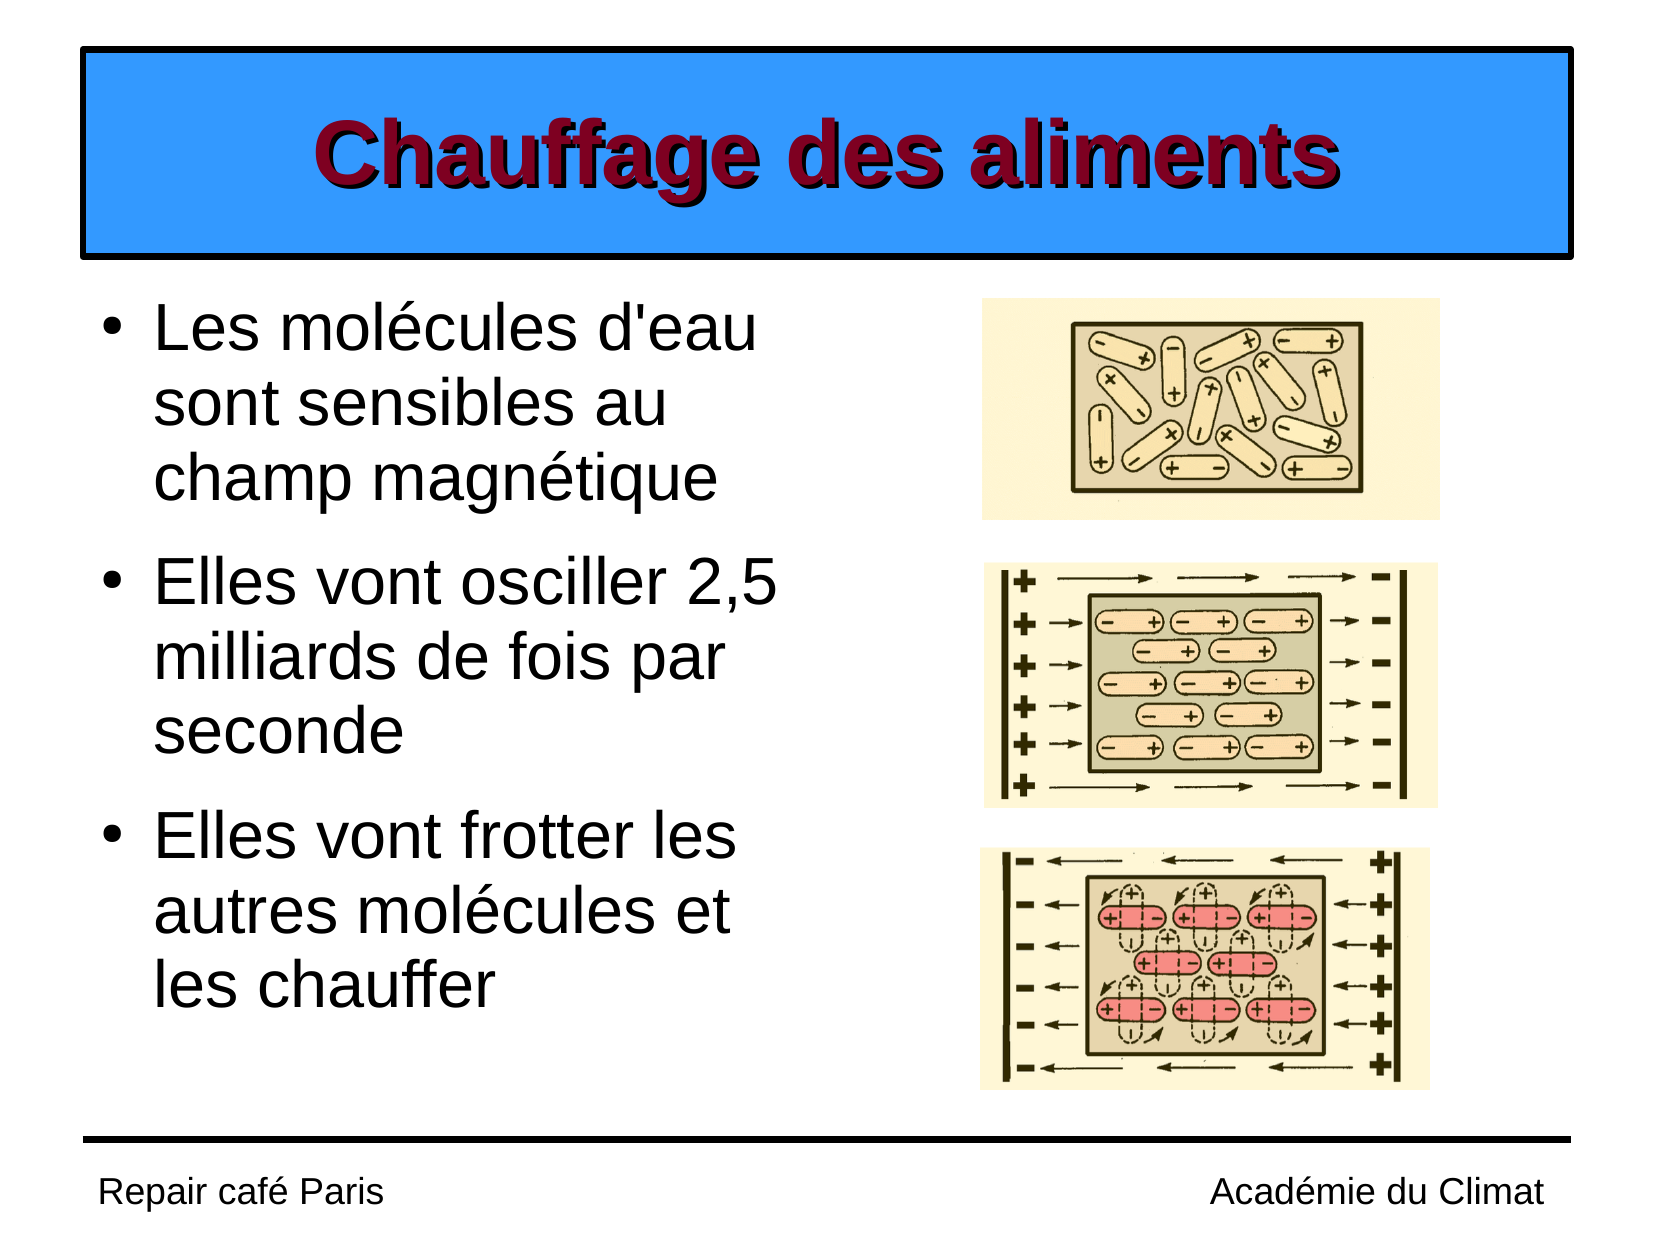

# Chauffage des aliments
Les molécules d'eau sont sensibles au champ magnétique
Elles vont osciller 2,5 milliards de fois par seconde
Elles vont frotter les autres molécules et les chauffer
Repair café Paris	Académie du Climat